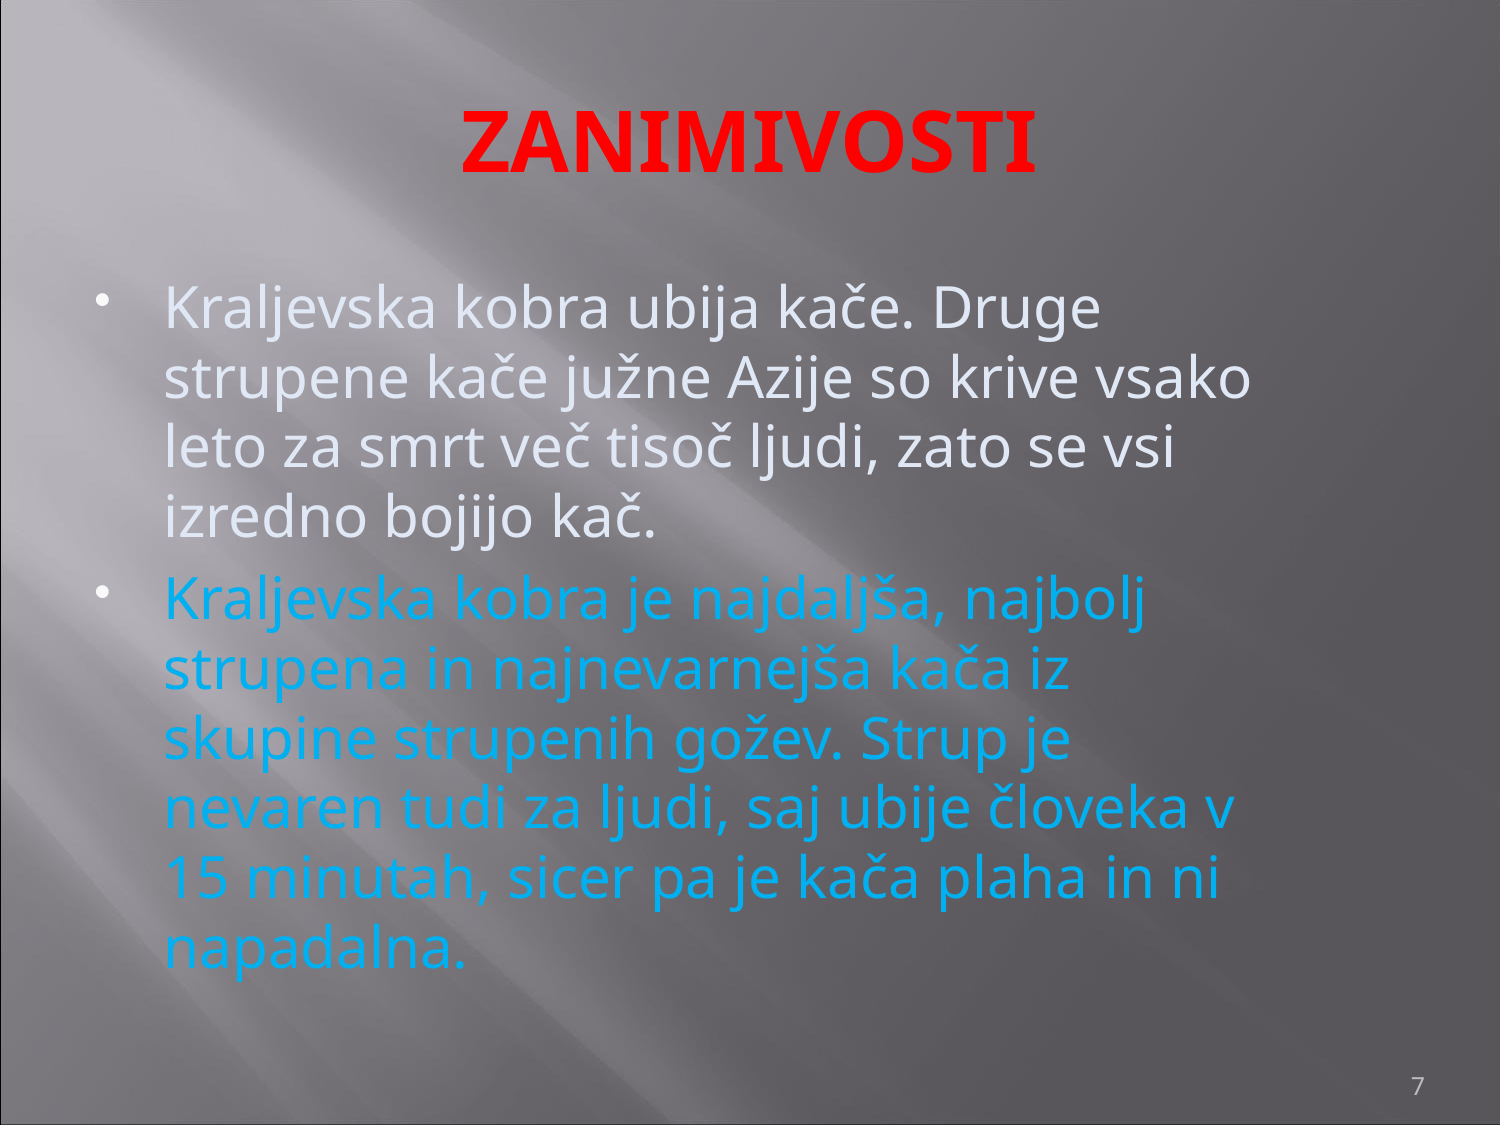

# ZANIMIVOSTI
Kraljevska kobra ubija kače. Druge strupene kače južne Azije so krive vsako leto za smrt več tisoč ljudi, zato se vsi izredno bojijo kač.
Kraljevska kobra je najdaljša, najbolj strupena in najnevarnejša kača iz skupine strupenih gožev. Strup je nevaren tudi za ljudi, saj ubije človeka v 15 minutah, sicer pa je kača plaha in ni napadalna.